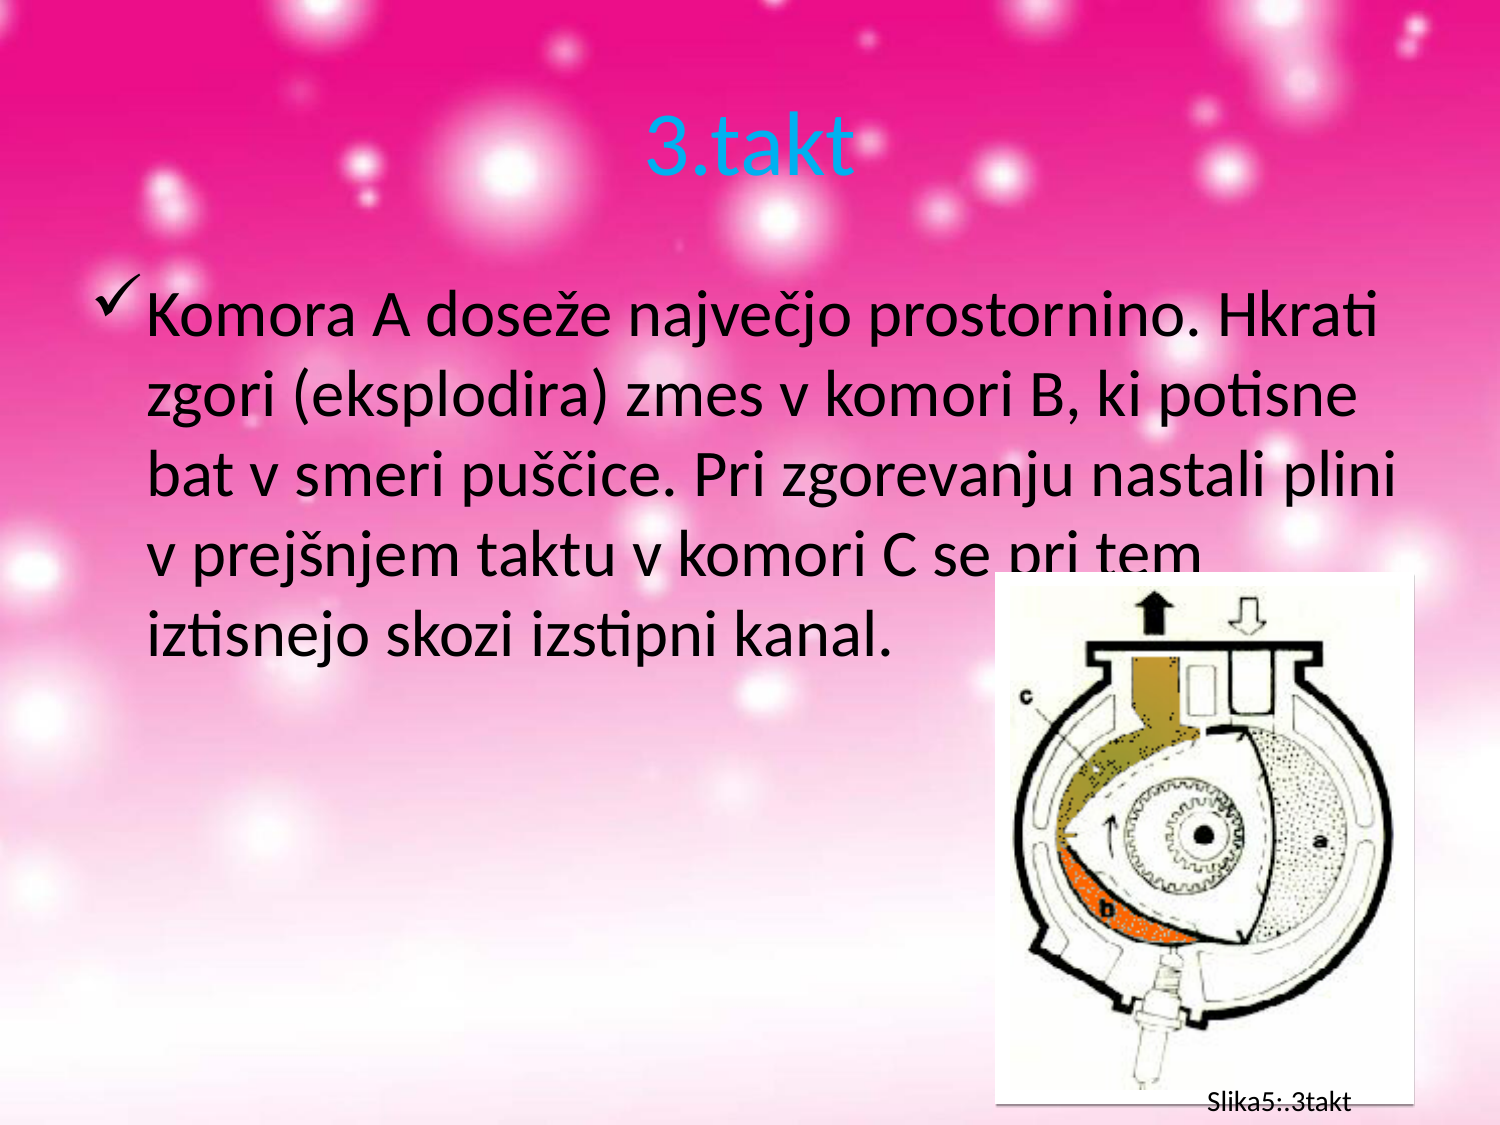

# 3.takt
Komora A doseže največjo prostornino. Hkrati zgori (eksplodira) zmes v komori B, ki potisne bat v smeri puščice. Pri zgorevanju nastali plini v prejšnjem taktu v komori C se pri tem iztisnejo skozi izstipni kanal.
Slika5:.3takt